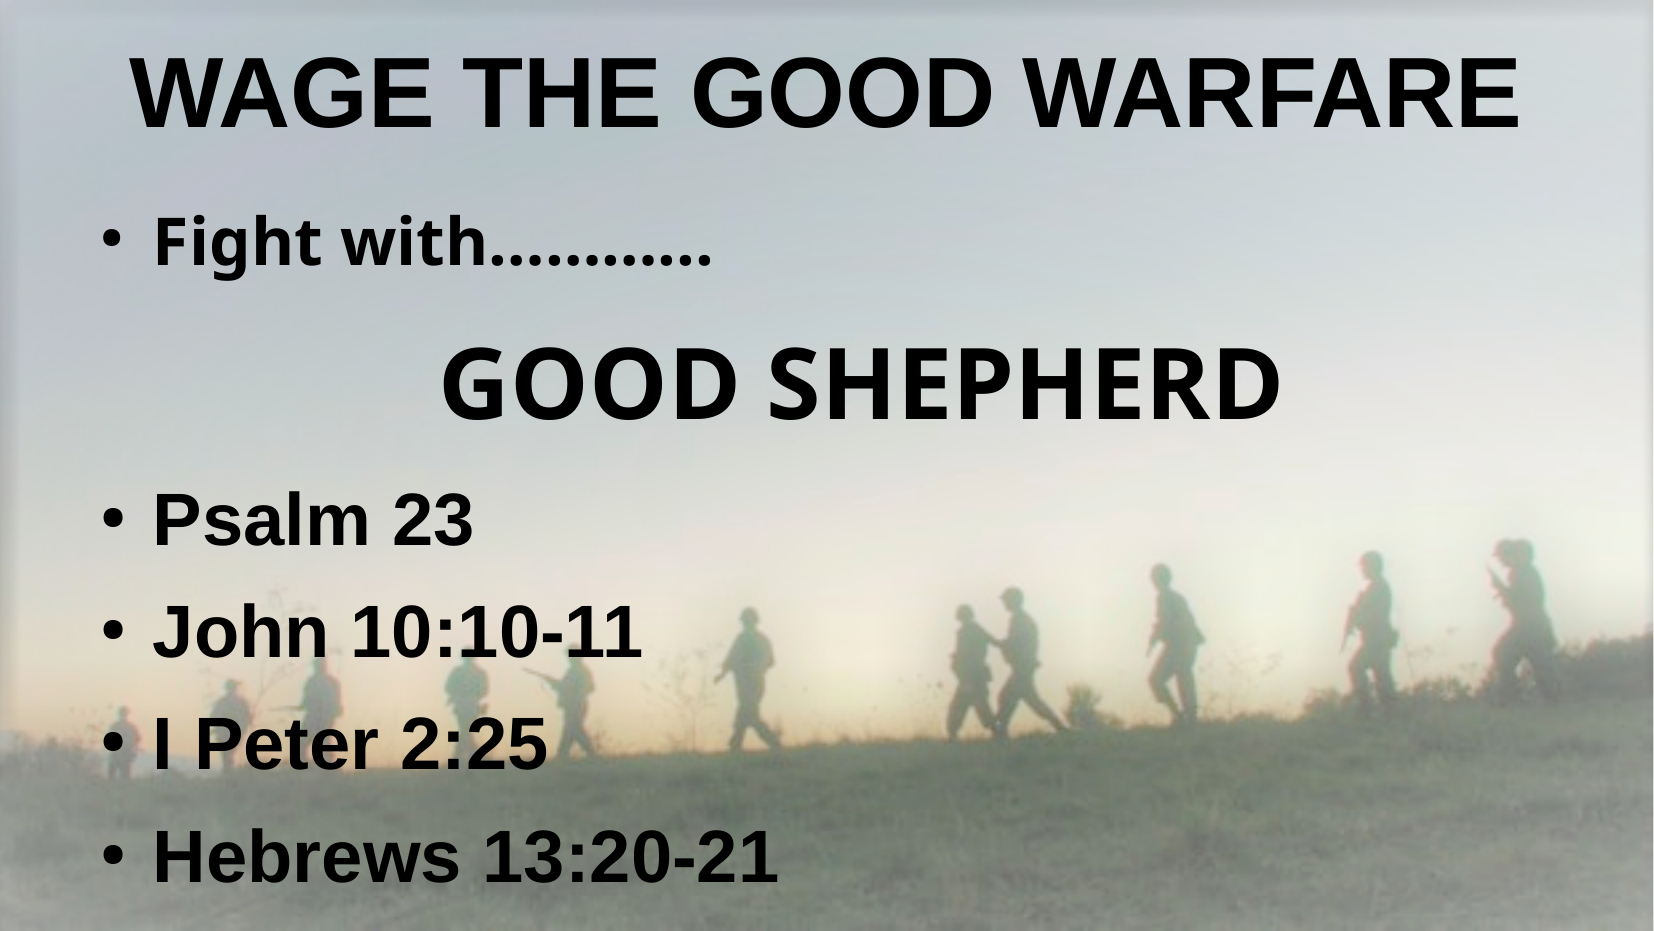

# WAGE THE GOOD WARFARE
Fight with………...
GOOD SHEPHERD
Psalm 23
John 10:10-11
I Peter 2:25
Hebrews 13:20-21